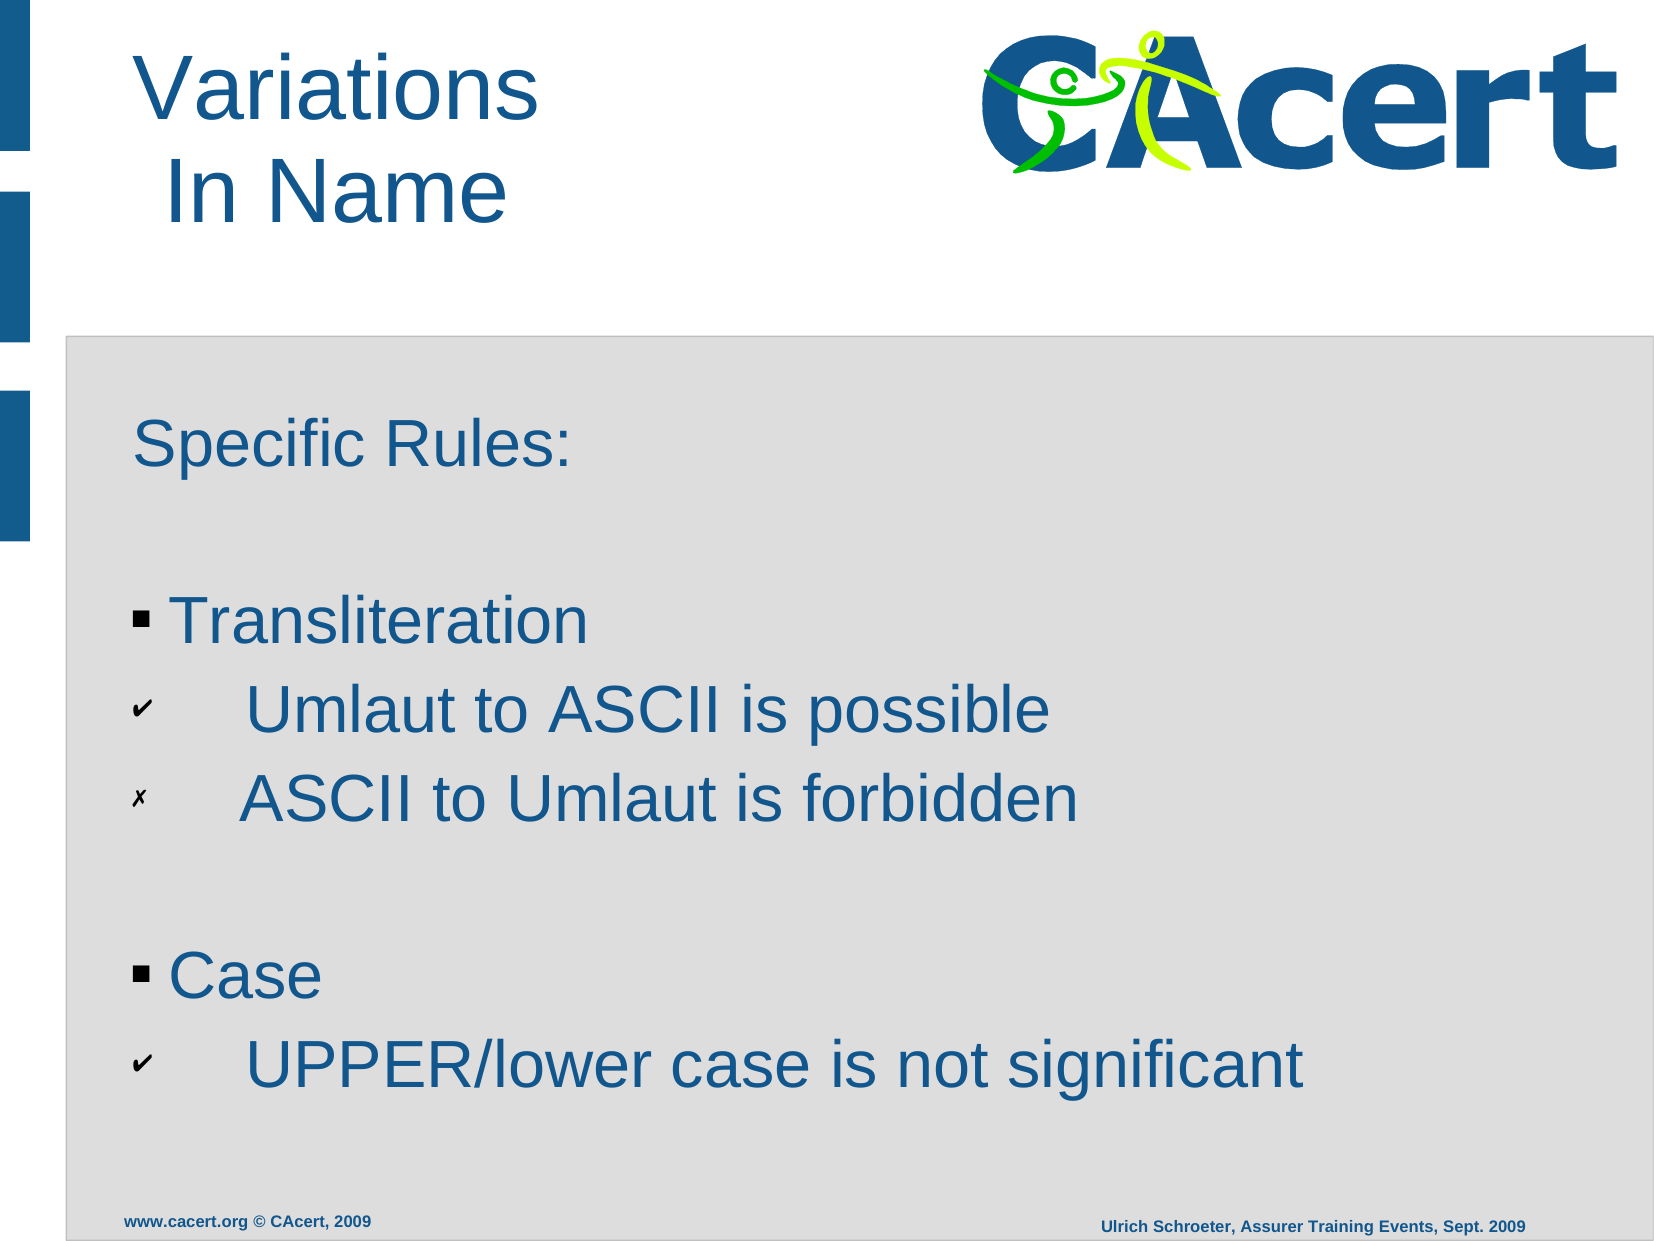

Variations
In Name
Specific Rules:
 Transliteration
 Umlaut to ASCII is possible
 ASCII to Umlaut is forbidden
 Case
 UPPER/lower case is not significant